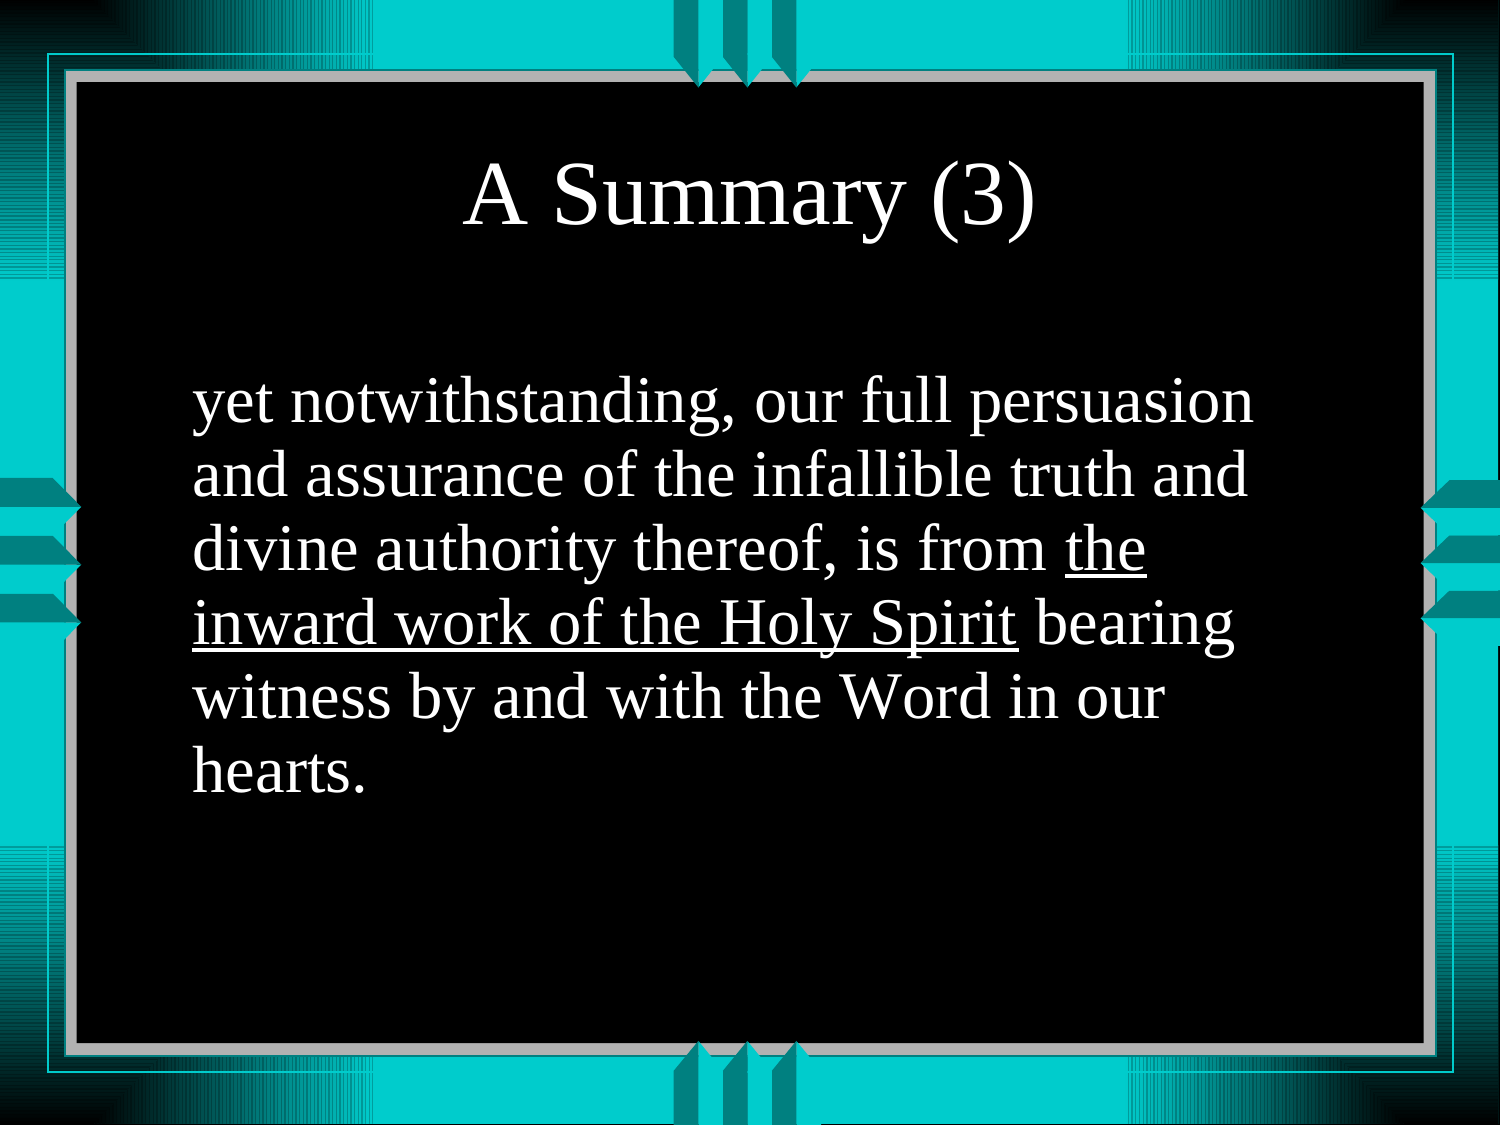

# A Summary (3)
yet notwithstanding, our full persuasion and assurance of the infallible truth and divine authority thereof, is from the inward work of the Holy Spirit bearing witness by and with the Word in our hearts.